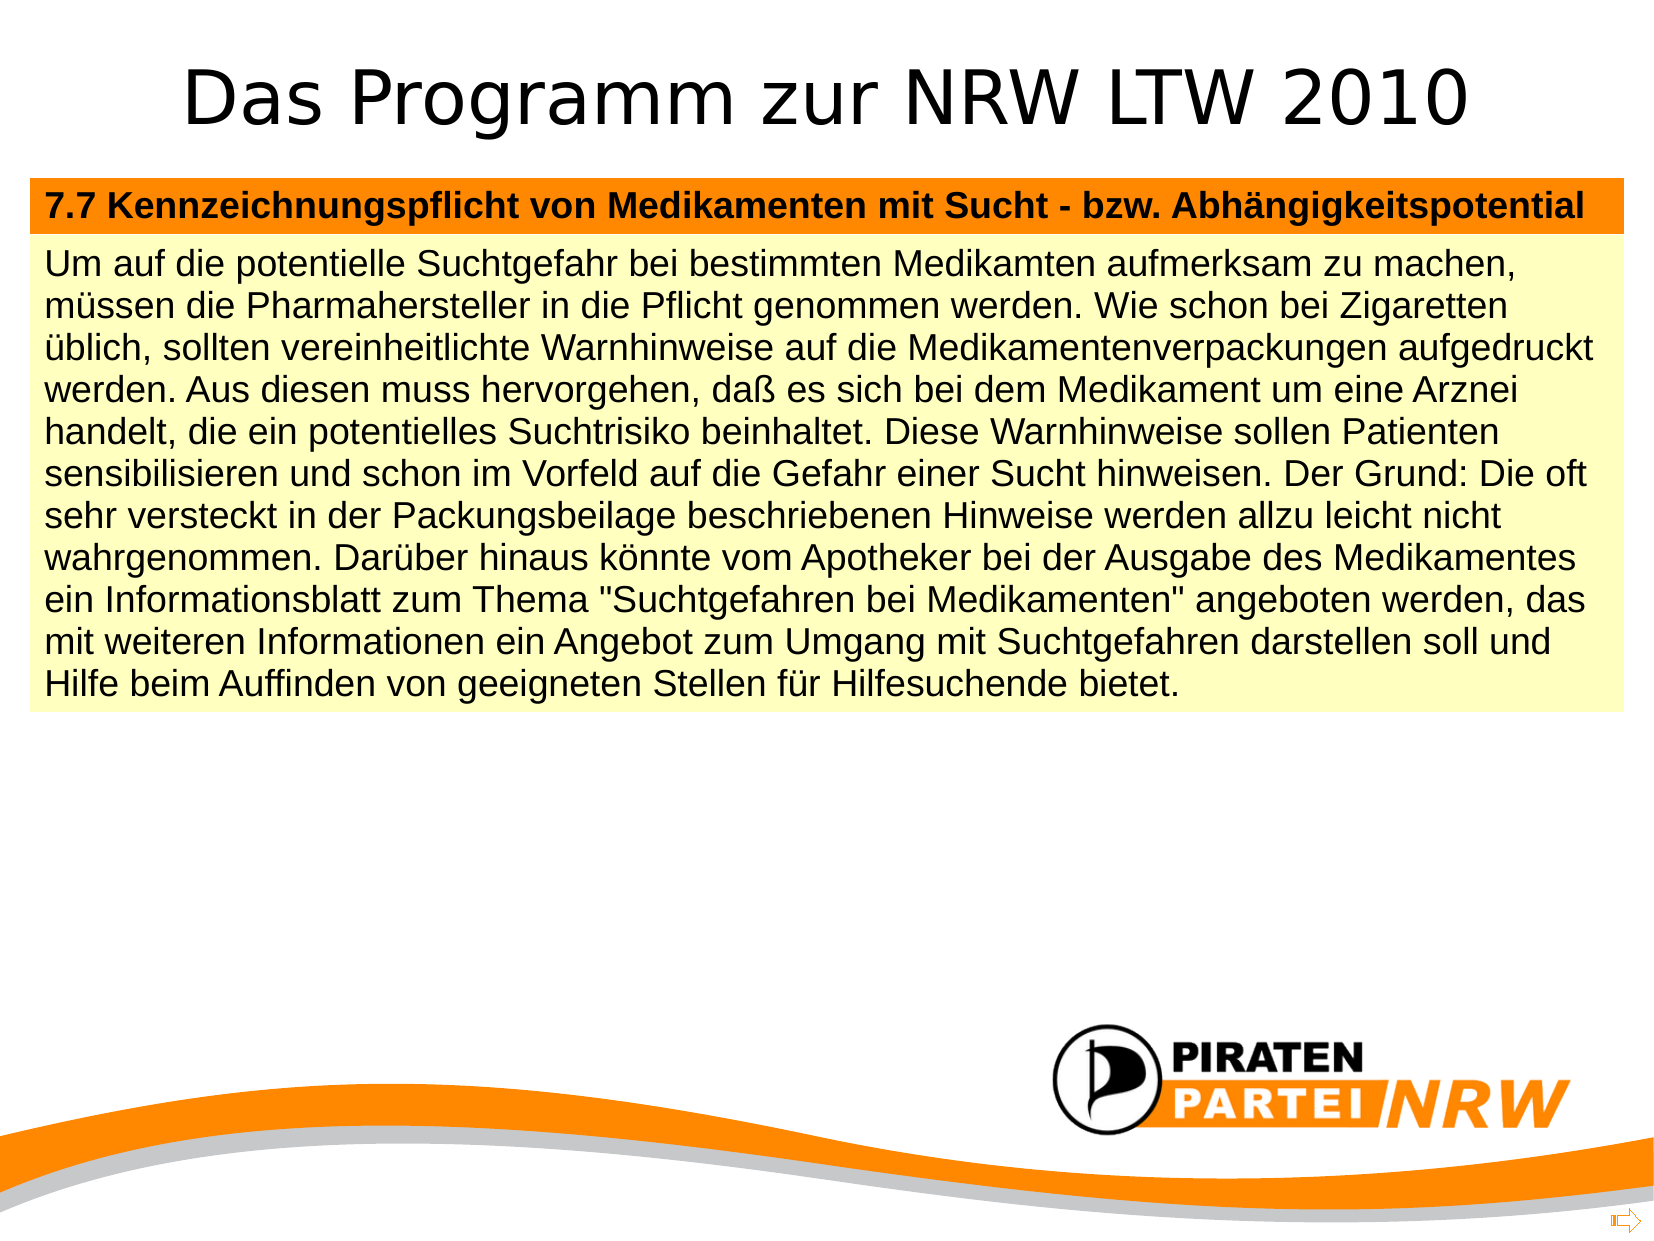

# Das Programm zur NRW LTW 2010
| 7.7 Kennzeichnungspflicht von Medikamenten mit Sucht - bzw. Abhängigkeitspotential |
| --- |
| Um auf die potentielle Suchtgefahr bei bestimmten Medikamten aufmerksam zu machen, müssen die Pharmahersteller in die Pflicht genommen werden. Wie schon bei Zigaretten üblich, sollten vereinheitlichte Warnhinweise auf die Medikamentenverpackungen aufgedruckt werden. Aus diesen muss hervorgehen, daß es sich bei dem Medikament um eine Arznei handelt, die ein potentielles Suchtrisiko beinhaltet. Diese Warnhinweise sollen Patienten sensibilisieren und schon im Vorfeld auf die Gefahr einer Sucht hinweisen. Der Grund: Die oft sehr versteckt in der Packungsbeilage beschriebenen Hinweise werden allzu leicht nicht wahrgenommen. Darüber hinaus könnte vom Apotheker bei der Ausgabe des Medikamentes ein Informationsblatt zum Thema "Suchtgefahren bei Medikamenten" angeboten werden, das mit weiteren Informationen ein Angebot zum Umgang mit Suchtgefahren darstellen soll und Hilfe beim Auffinden von geeigneten Stellen für Hilfesuchende bietet. |